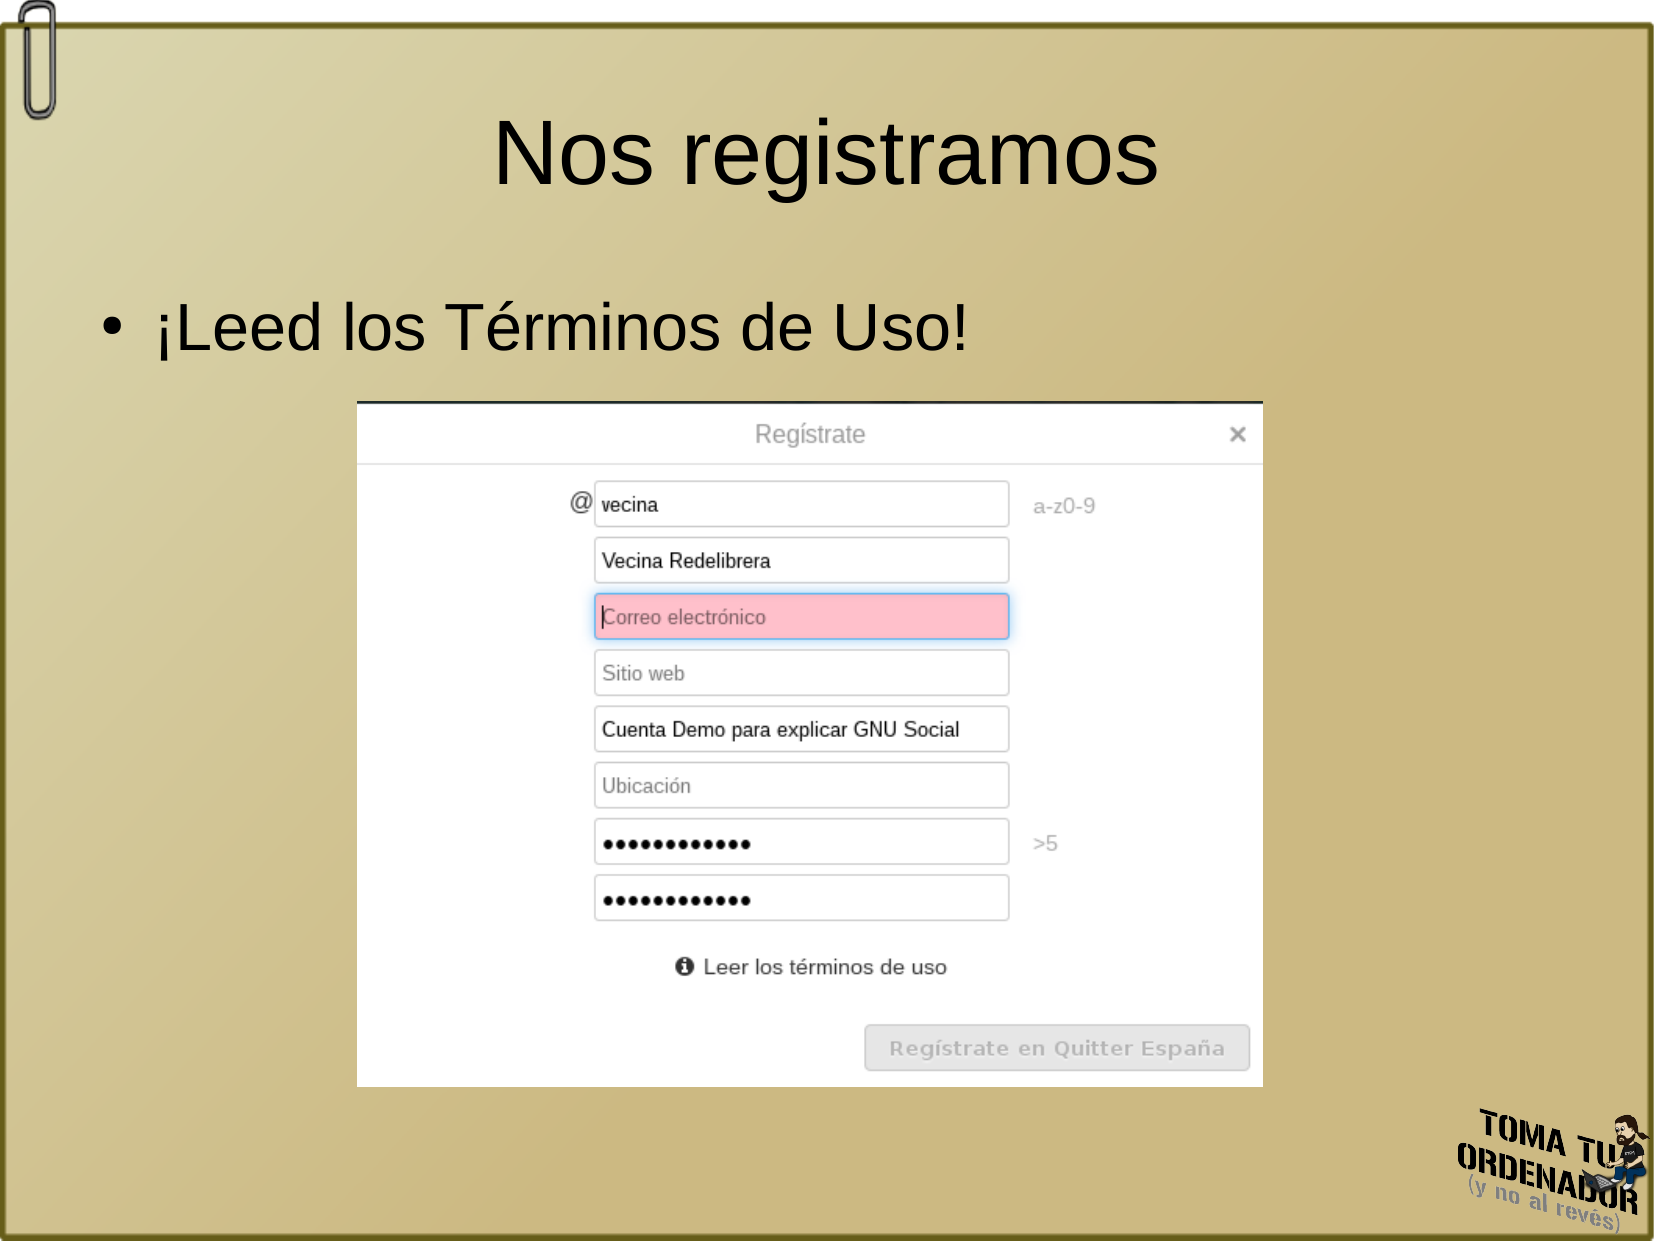

# Nos registramos
¡Leed los Términos de Uso!